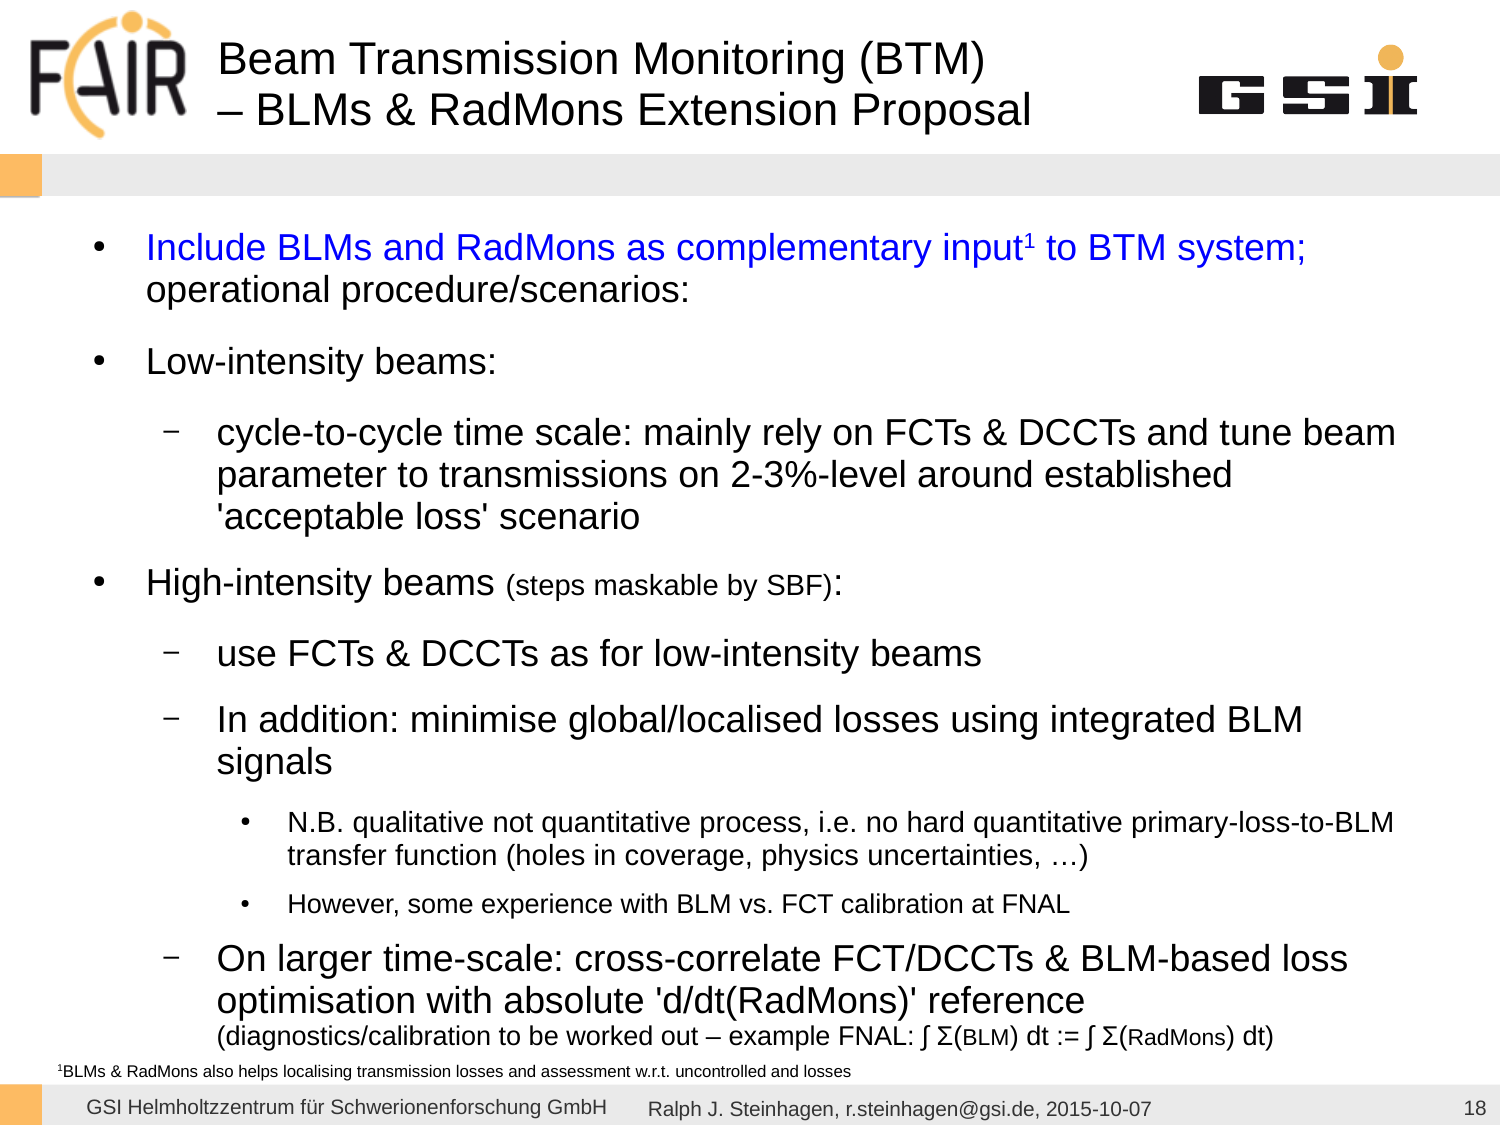

# Beam Transmission Monitoring (BTM) – BLMs & RadMons Extension Proposal
Include BLMs and RadMons as complementary input1 to BTM system; operational procedure/scenarios:
Low-intensity beams:
cycle-to-cycle time scale: mainly rely on FCTs & DCCTs and tune beam parameter to transmissions on 2-3%-level around established 'acceptable loss' scenario
High-intensity beams (steps maskable by SBF):
use FCTs & DCCTs as for low-intensity beams
In addition: minimise global/localised losses using integrated BLM signals
N.B. qualitative not quantitative process, i.e. no hard quantitative primary-loss-to-BLM transfer function (holes in coverage, physics uncertainties, …)
However, some experience with BLM vs. FCT calibration at FNAL
On larger time-scale: cross-correlate FCT/DCCTs & BLM-based loss optimisation with absolute 'd/dt(RadMons)' reference (diagnostics/calibration to be worked out – example FNAL: ∫ Σ(BLM) dt := ∫ Σ(RadMons) dt)
1BLMs & RadMons also helps localising transmission losses and assessment w.r.t. uncontrolled and losses